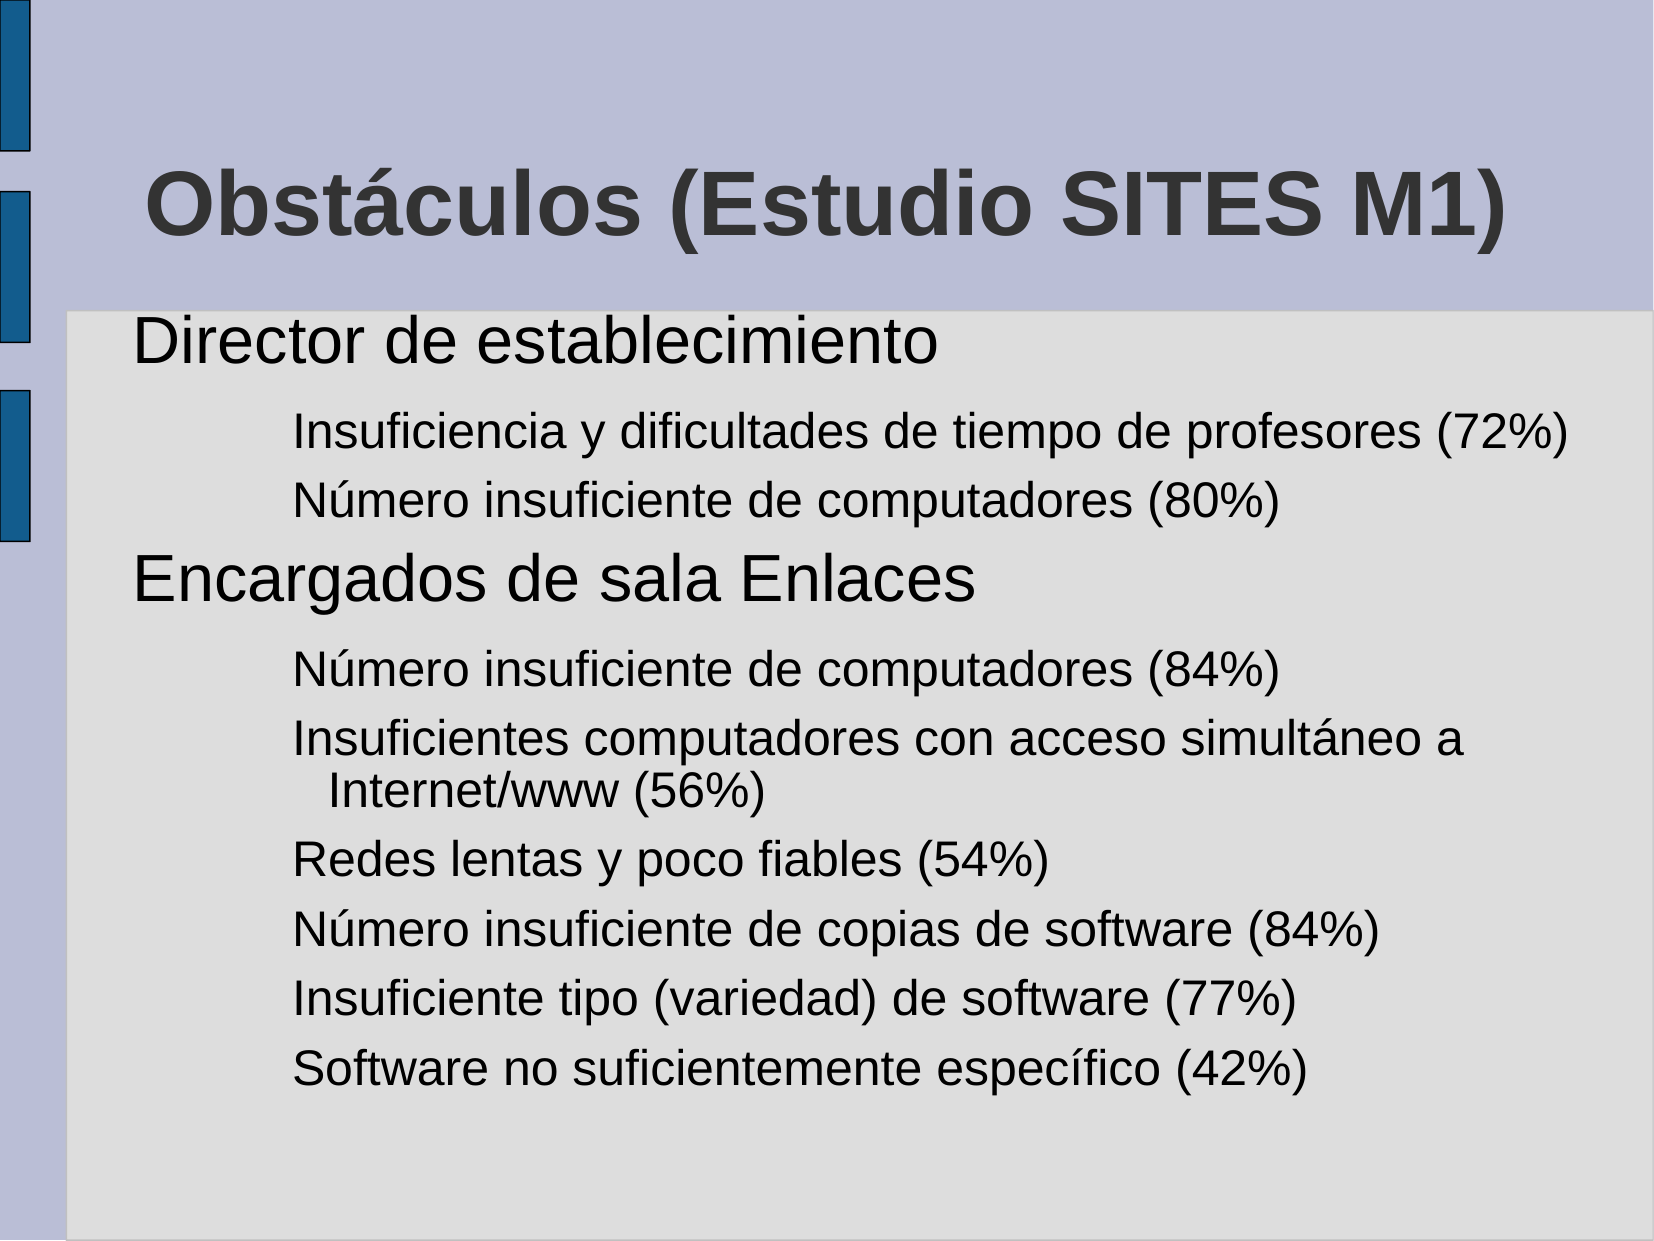

# Obstáculos (Estudio SITES M1)
Director de establecimiento
Insuficiencia y dificultades de tiempo de profesores (72%)
Número insuficiente de computadores (80%)
Encargados de sala Enlaces
Número insuficiente de computadores (84%)
Insuficientes computadores con acceso simultáneo a Internet/www (56%)
Redes lentas y poco fiables (54%)
Número insuficiente de copias de software (84%)
Insuficiente tipo (variedad) de software (77%)
Software no suficientemente específico (42%)